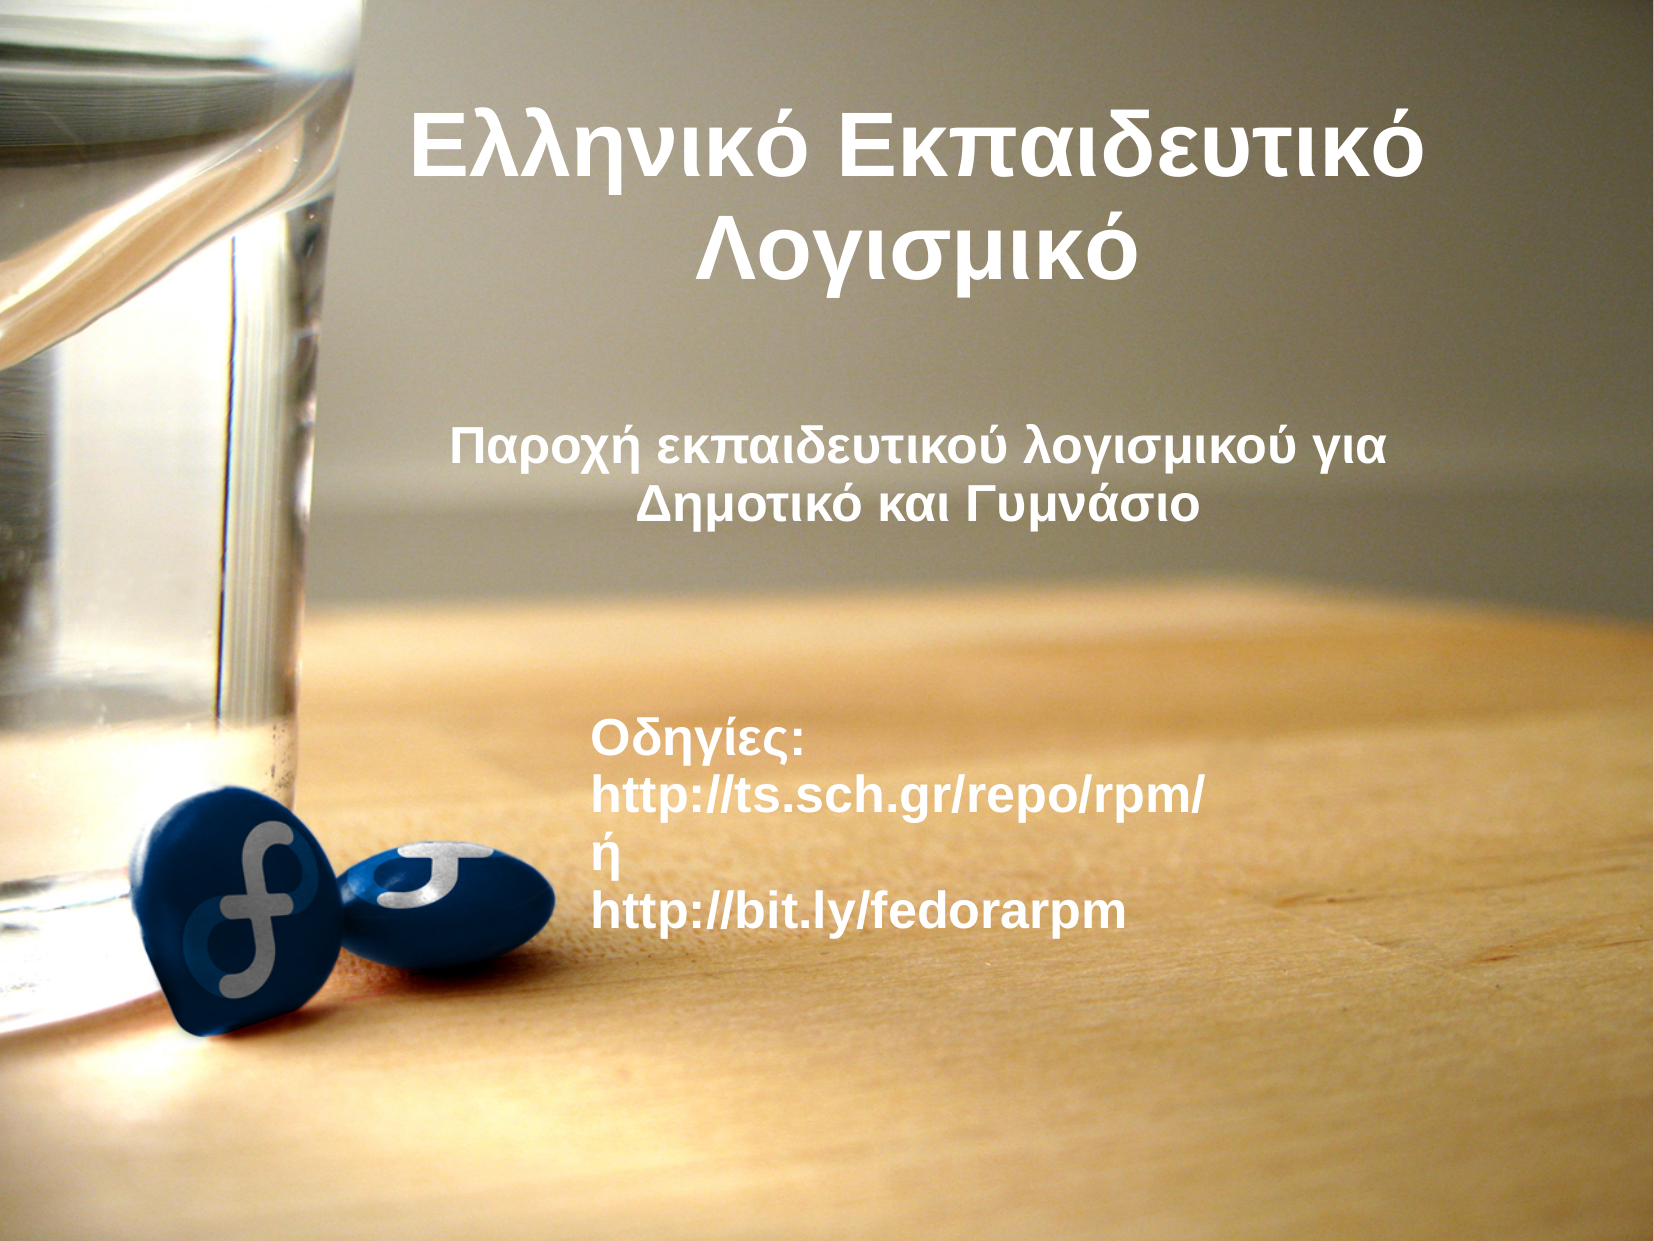

# Ελληνικό Εκπαιδευτικό Λογισμικό
Παροχή εκπαιδευτικού λογισμικού για
Δημοτικό και Γυμνάσιο
Οδηγίες:
http://ts.sch.gr/repo/rpm/
ή
http://bit.ly/fedorarpm